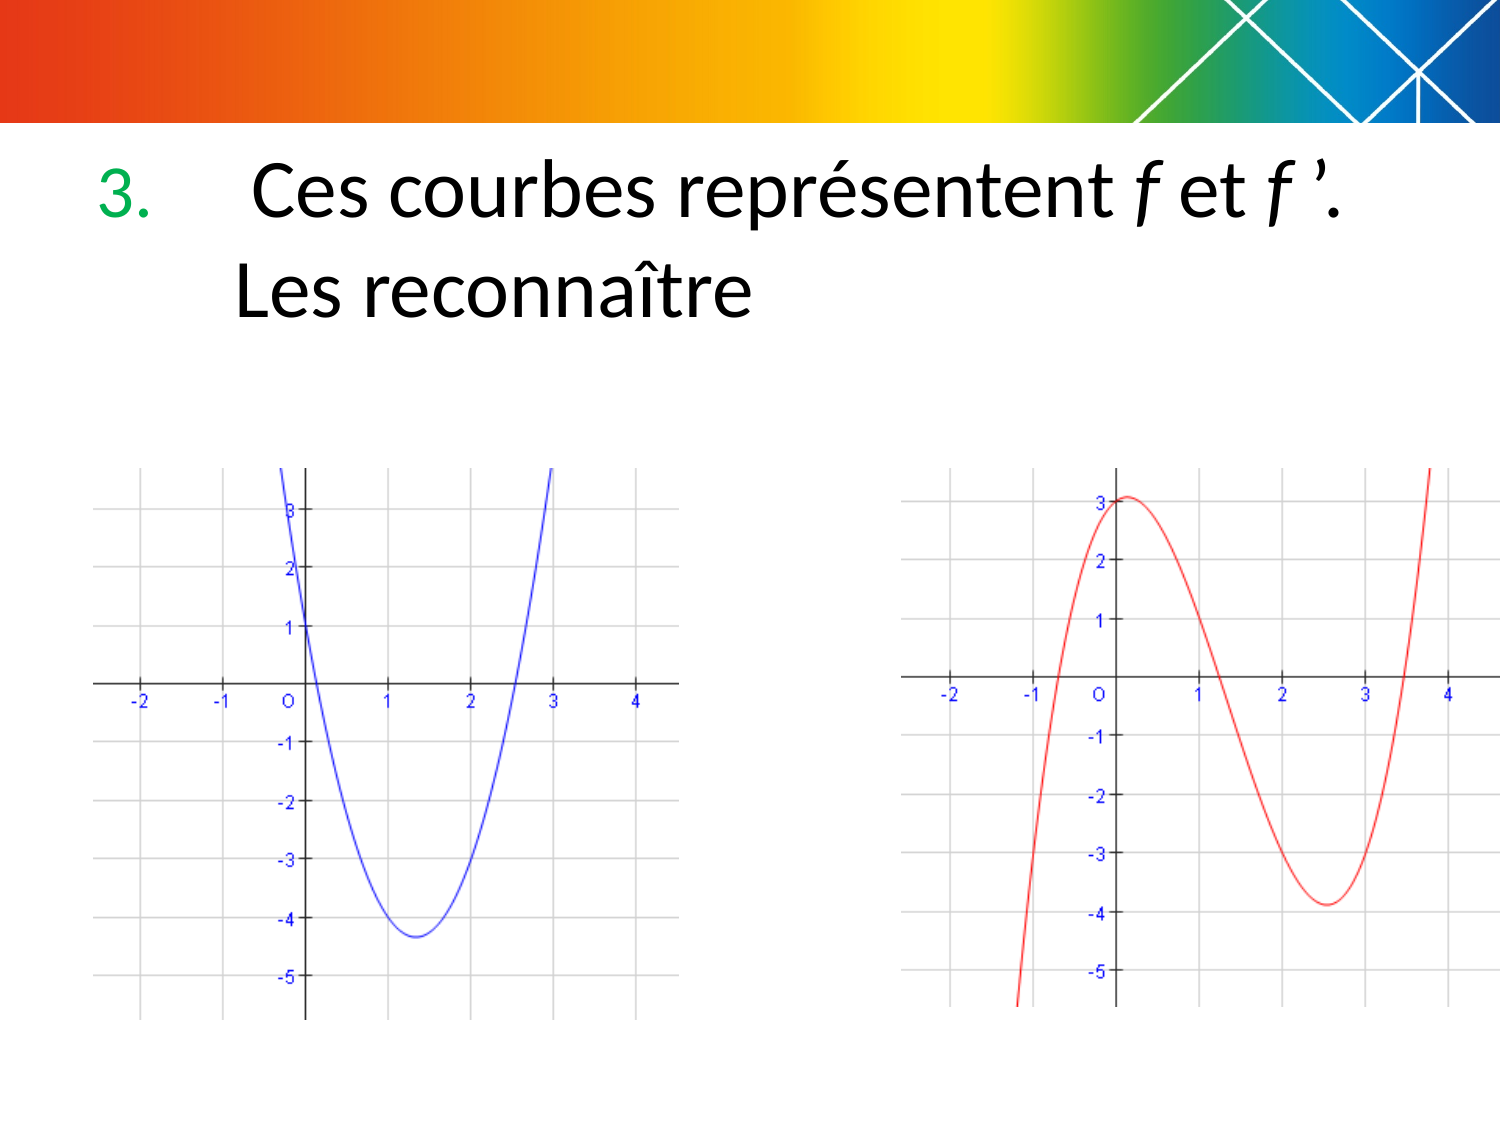

# Ces courbes représentent f et f ’. Les reconnaître